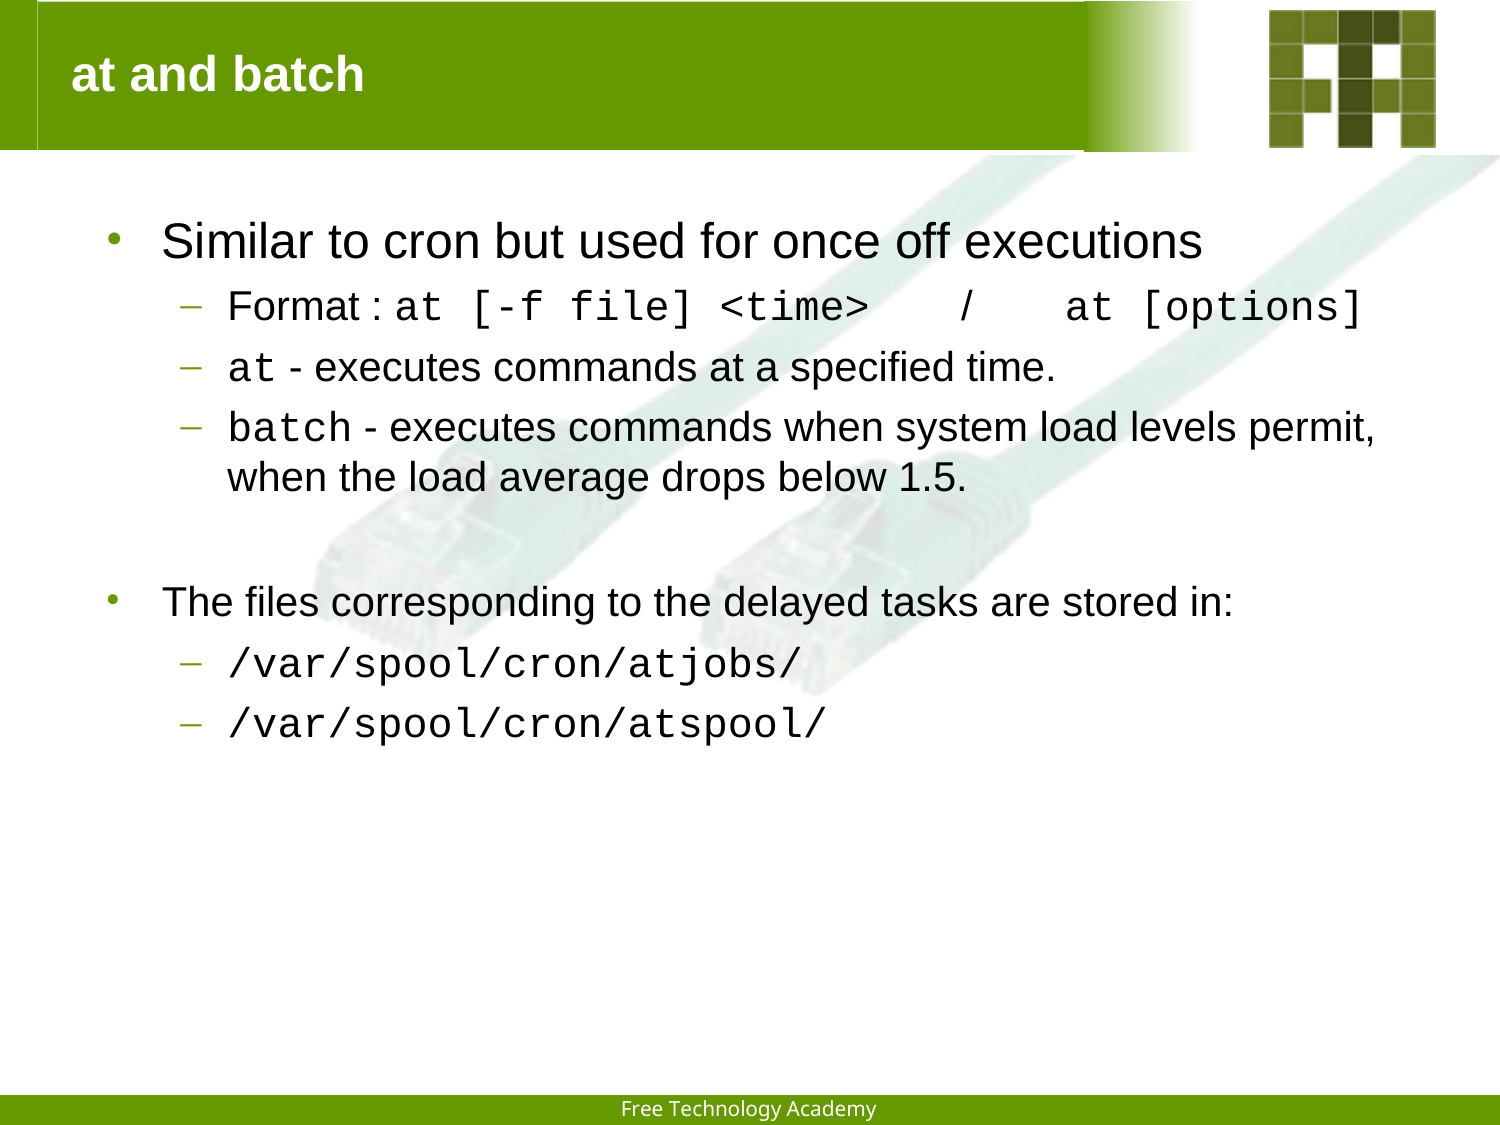

# at and batch
Similar to cron but used for once off executions
Format : at [-f file] <time> / at [options]
at - executes commands at a specified time.
batch - executes commands when system load levels permit, when the load average drops below 1.5.
The files corresponding to the delayed tasks are stored in:
/var/spool/cron/atjobs/
/var/spool/cron/atspool/